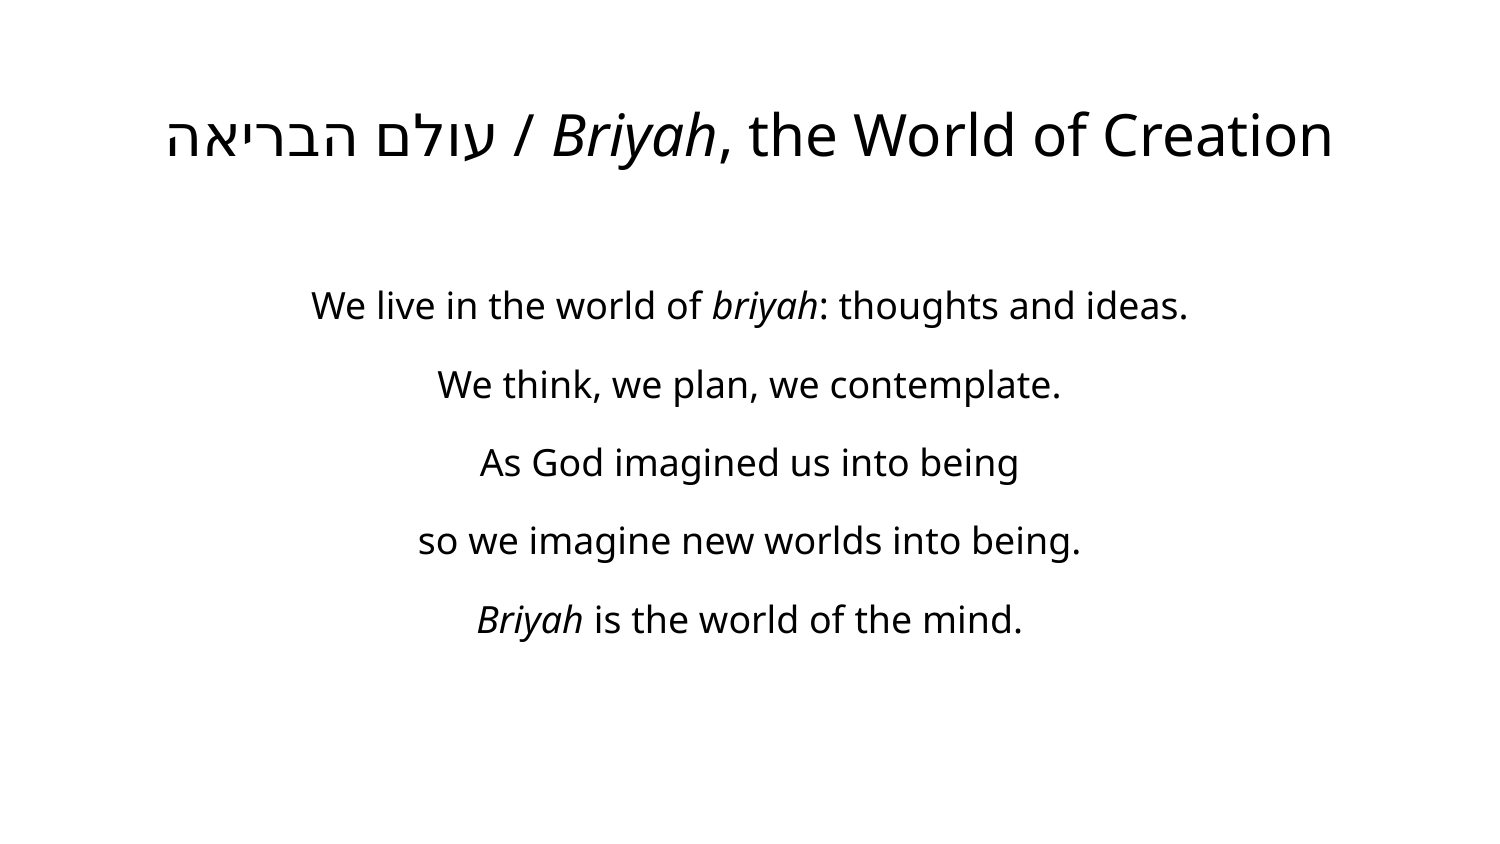

# עולם הבריאה / Briyah, the World of Creation
We live in the world of briyah: thoughts and ideas.
We think, we plan, we contemplate.
As God imagined us into being
so we imagine new worlds into being.
Briyah is the world of the mind.